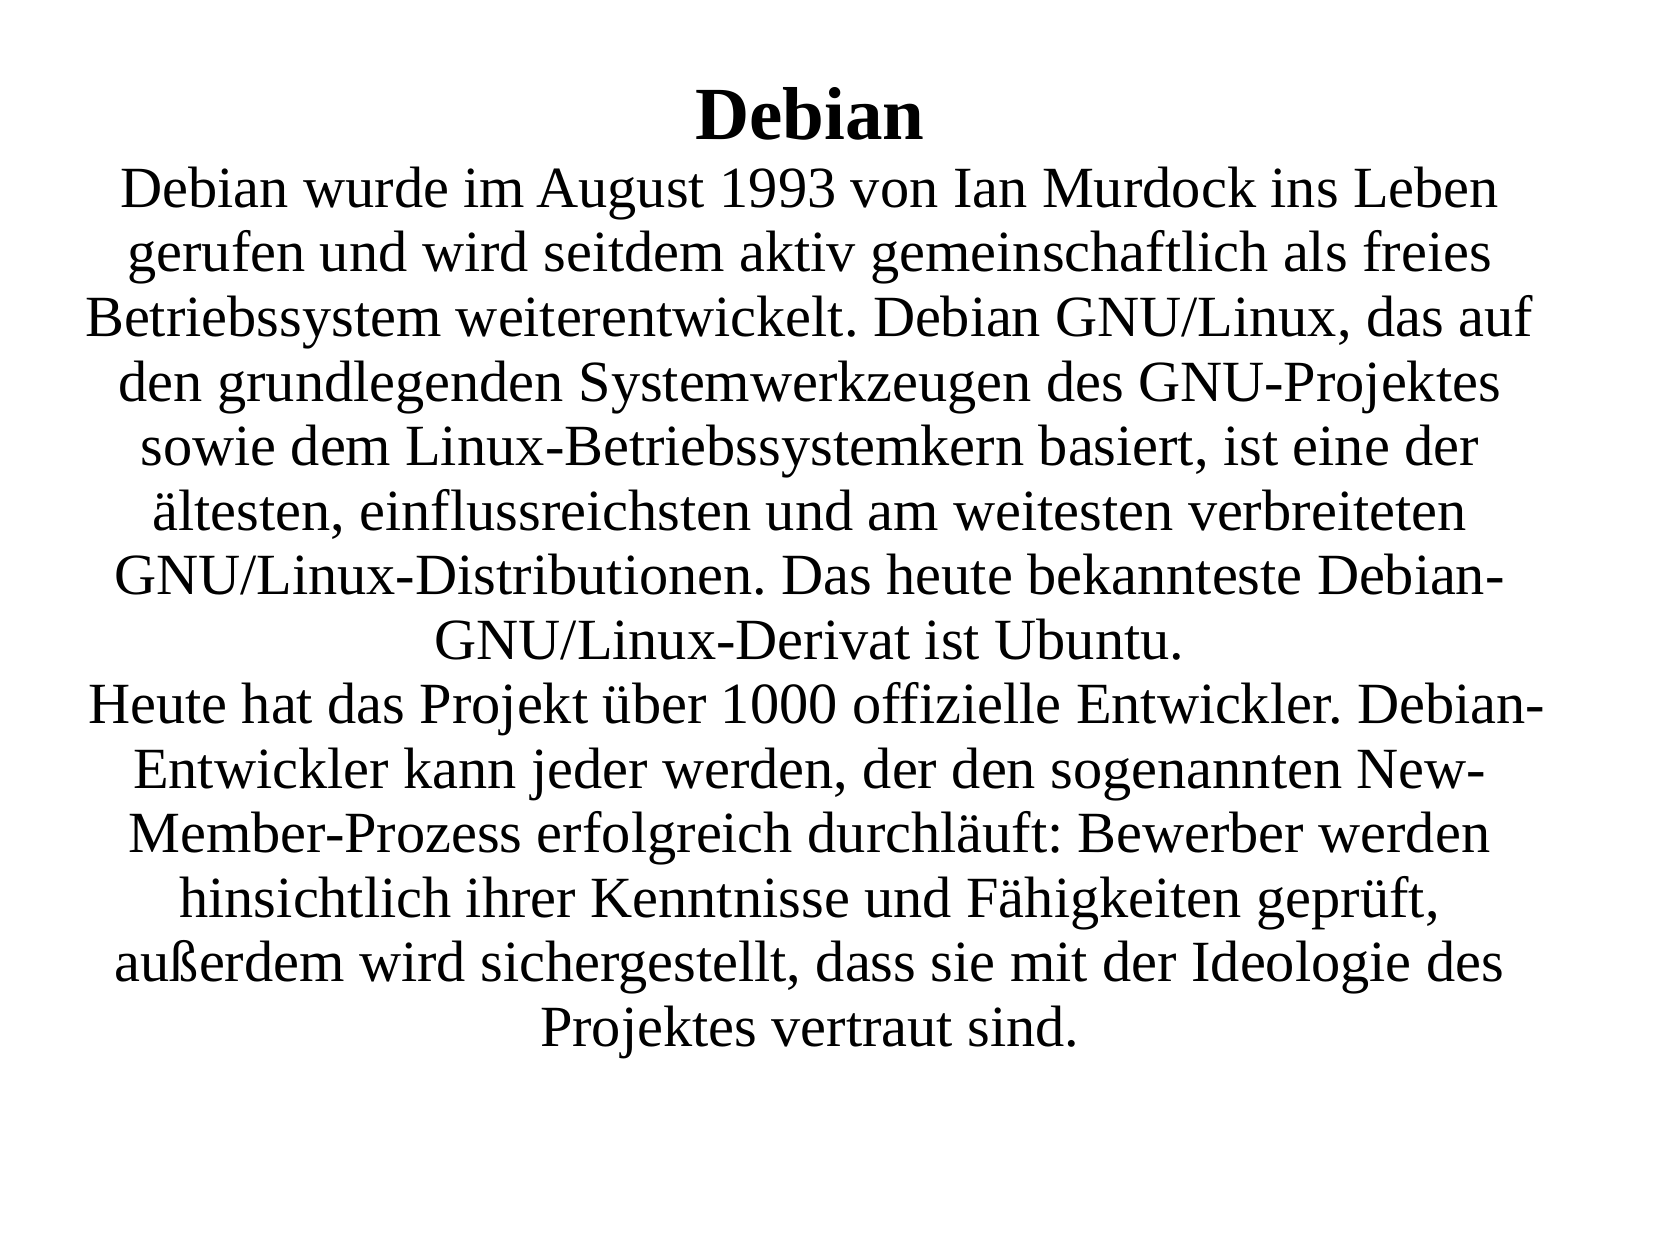

Debian
Debian wurde im August 1993 von Ian Murdock ins Leben gerufen und wird seitdem aktiv gemeinschaftlich als freies Betriebssystem weiterentwickelt. Debian GNU/Linux, das auf den grundlegenden Systemwerkzeugen des GNU-Projektes sowie dem Linux-Betriebssystemkern basiert, ist eine der ältesten, einflussreichsten und am weitesten verbreiteten GNU/Linux-Distributionen. Das heute bekannteste Debian-GNU/Linux-Derivat ist Ubuntu.
 Heute hat das Projekt über 1000 offizielle Entwickler. Debian-Entwickler kann jeder werden, der den sogenannten New-Member-Prozess erfolgreich durchläuft: Bewerber werden hinsichtlich ihrer Kenntnisse und Fähigkeiten geprüft, außerdem wird sichergestellt, dass sie mit der Ideologie des Projektes vertraut sind.